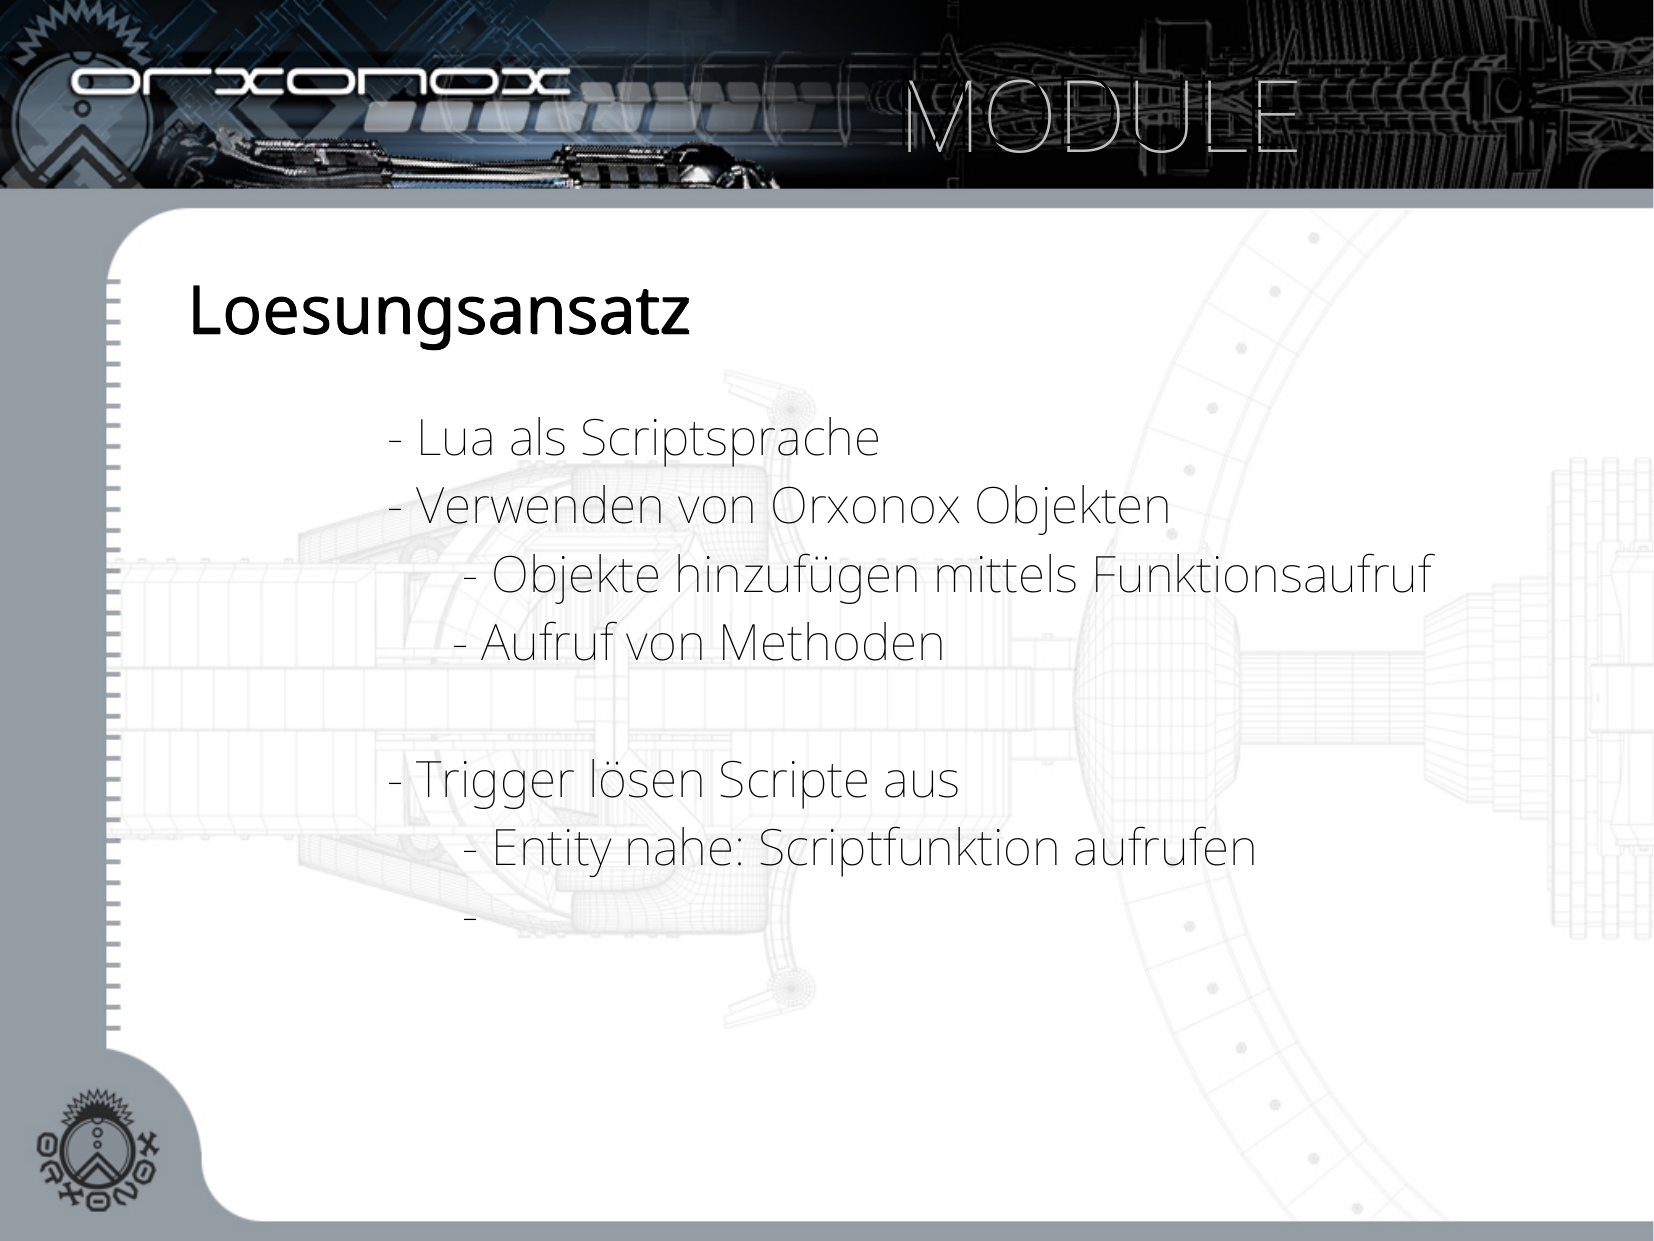

MODULE
Loesungsansatz
- Lua als Scriptsprache
- Verwenden von Orxonox Objekten
	- Objekte hinzufügen mittels Funktionsaufruf
 - Aufruf von Methoden
- Trigger lösen Scripte aus
	- Entity nahe: Scriptfunktion aufrufen
	-